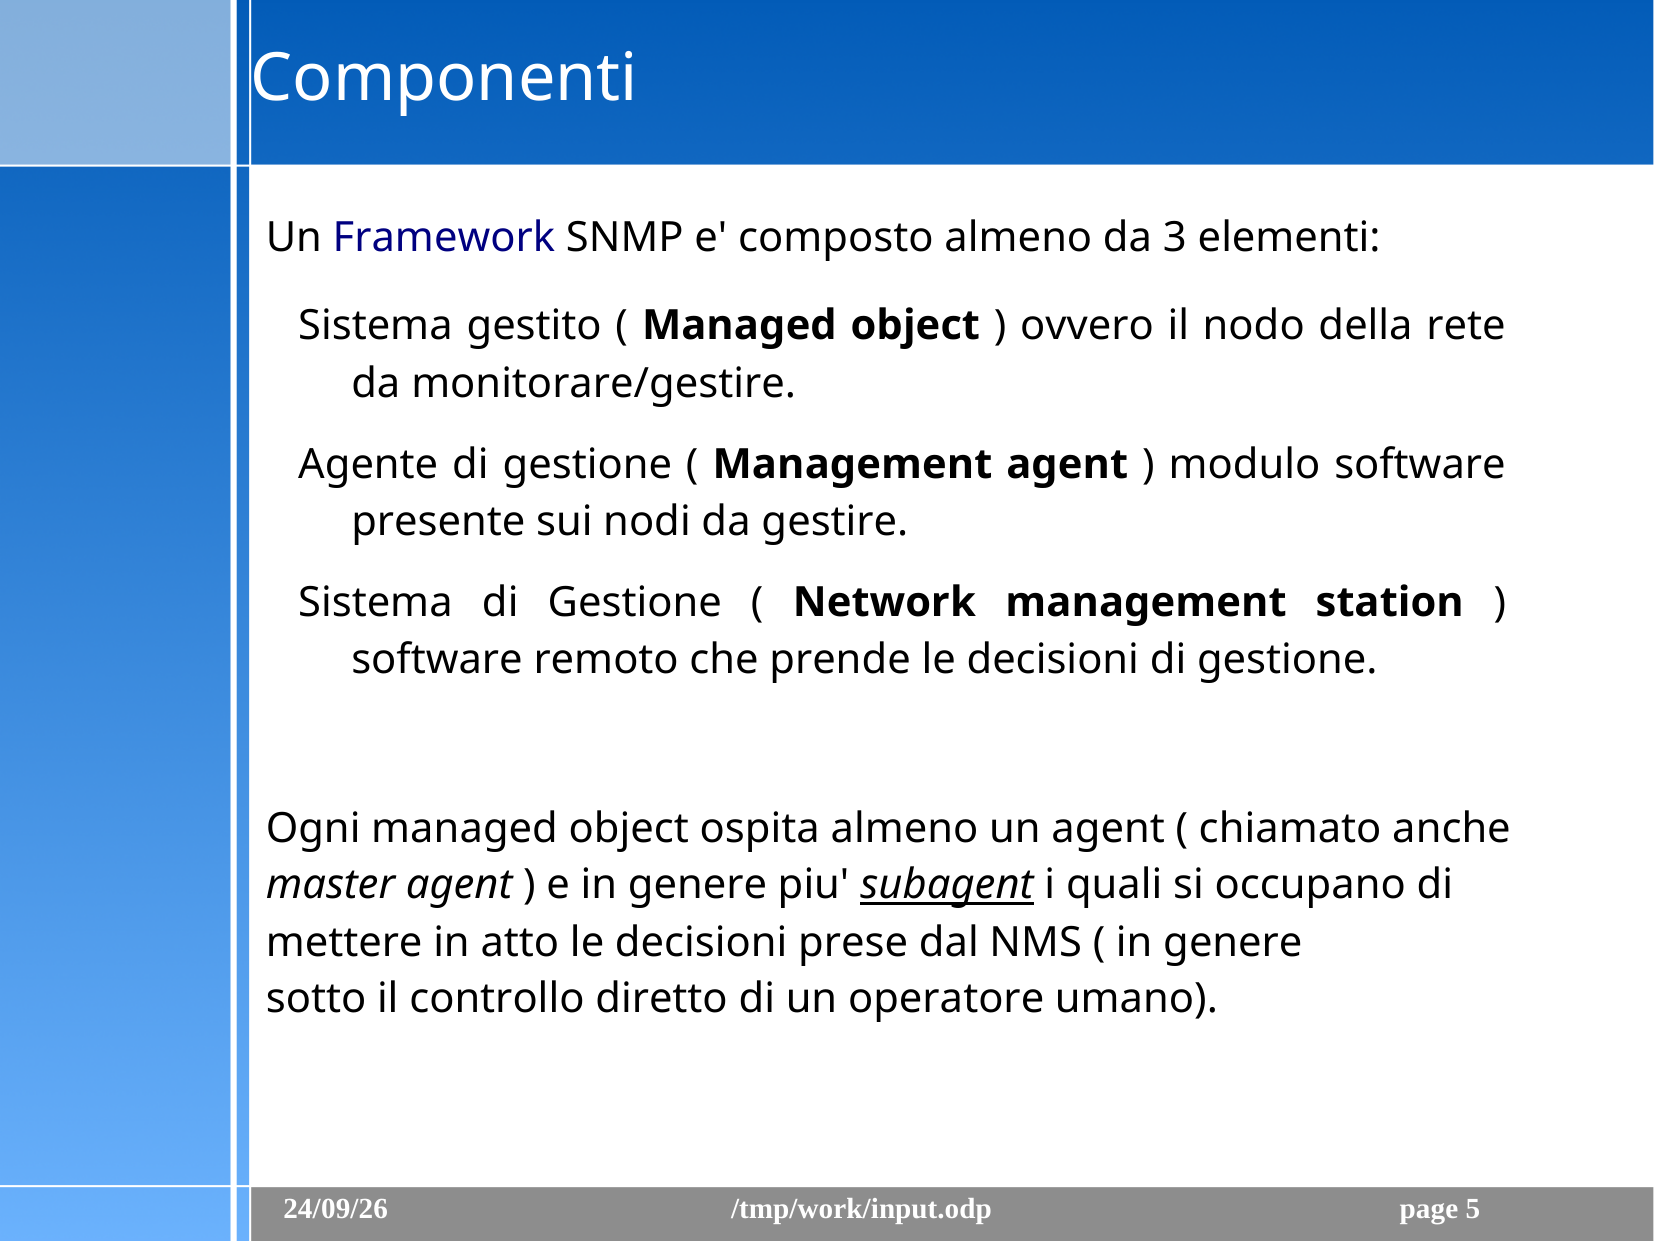

# Componenti
Un Framework SNMP e' composto almeno da 3 elementi:
Sistema gestito ( Managed object ) ovvero il nodo della rete da monitorare/gestire.
Agente di gestione ( Management agent ) modulo software presente sui nodi da gestire.
Sistema di Gestione ( Network management station ) software remoto che prende le decisioni di gestione.
Ogni managed object ospita almeno un agent ( chiamato anche
master agent ) e in genere piu' subagent i quali si occupano di
mettere in atto le decisioni prese dal NMS ( in genere
sotto il controllo diretto di un operatore umano).